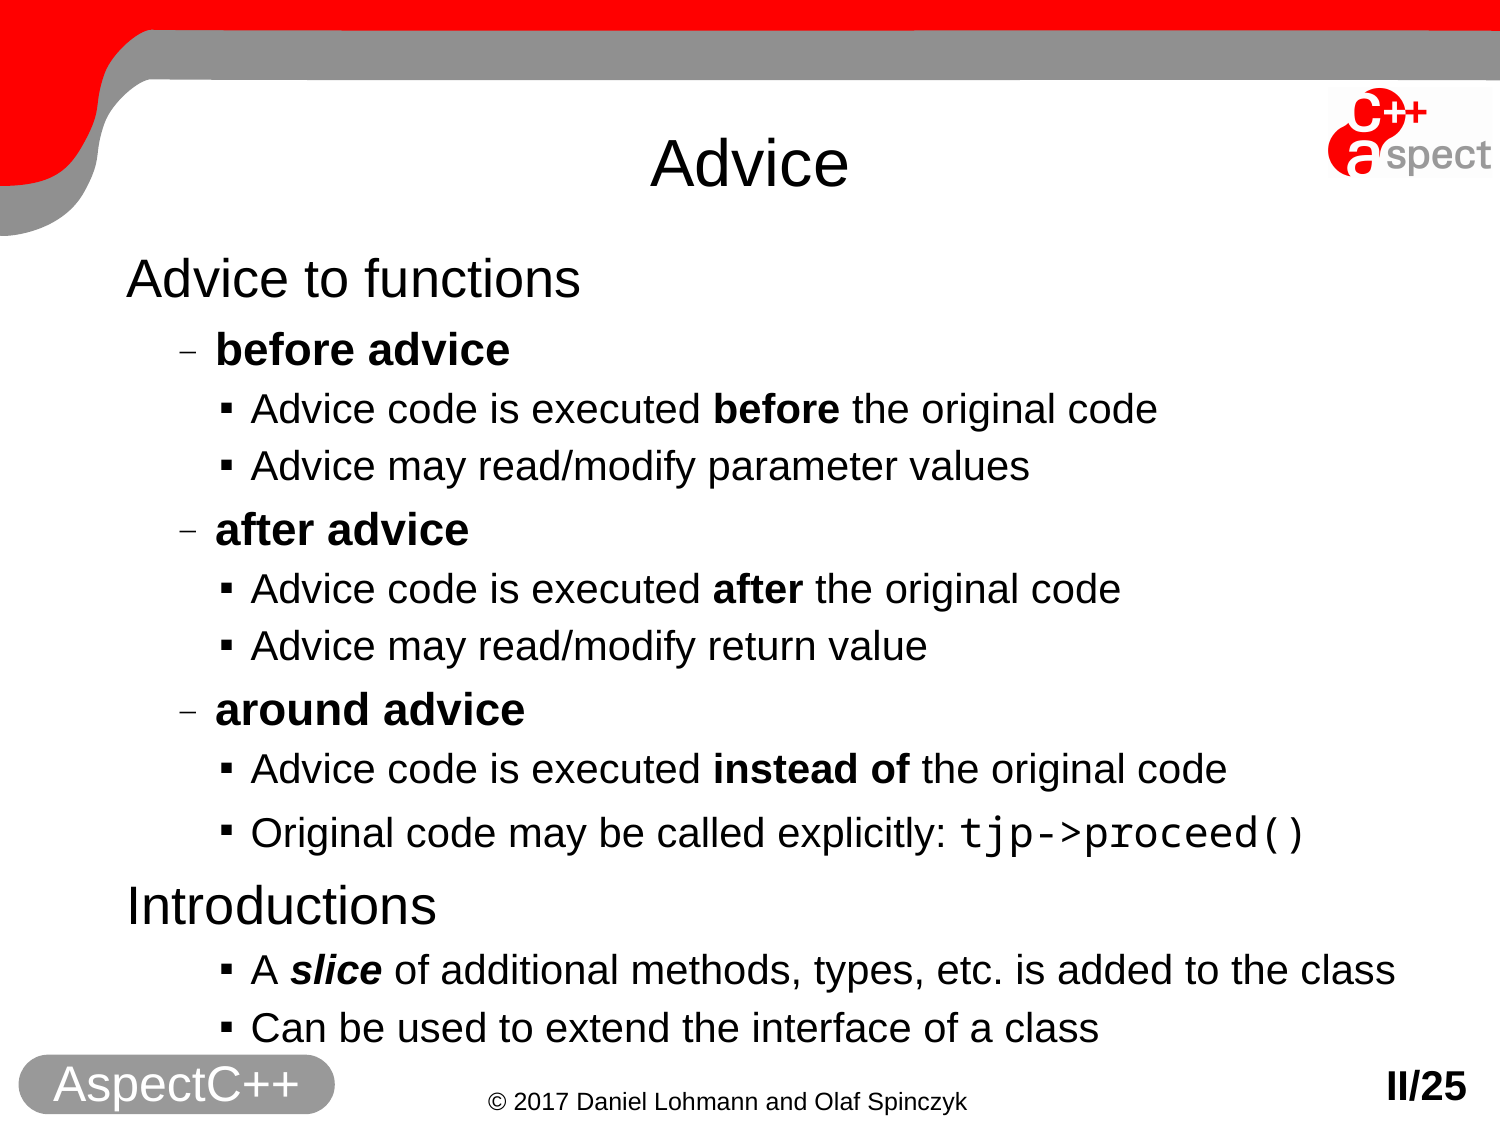

# Advice
Advice to functions
before advice
Advice code is executed before the original code
Advice may read/modify parameter values
after advice
Advice code is executed after the original code
Advice may read/modify return value
around advice
Advice code is executed instead of the original code
Original code may be called explicitly: tjp->proceed()
Introductions
A slice of additional methods, types, etc. is added to the class
Can be used to extend the interface of a class